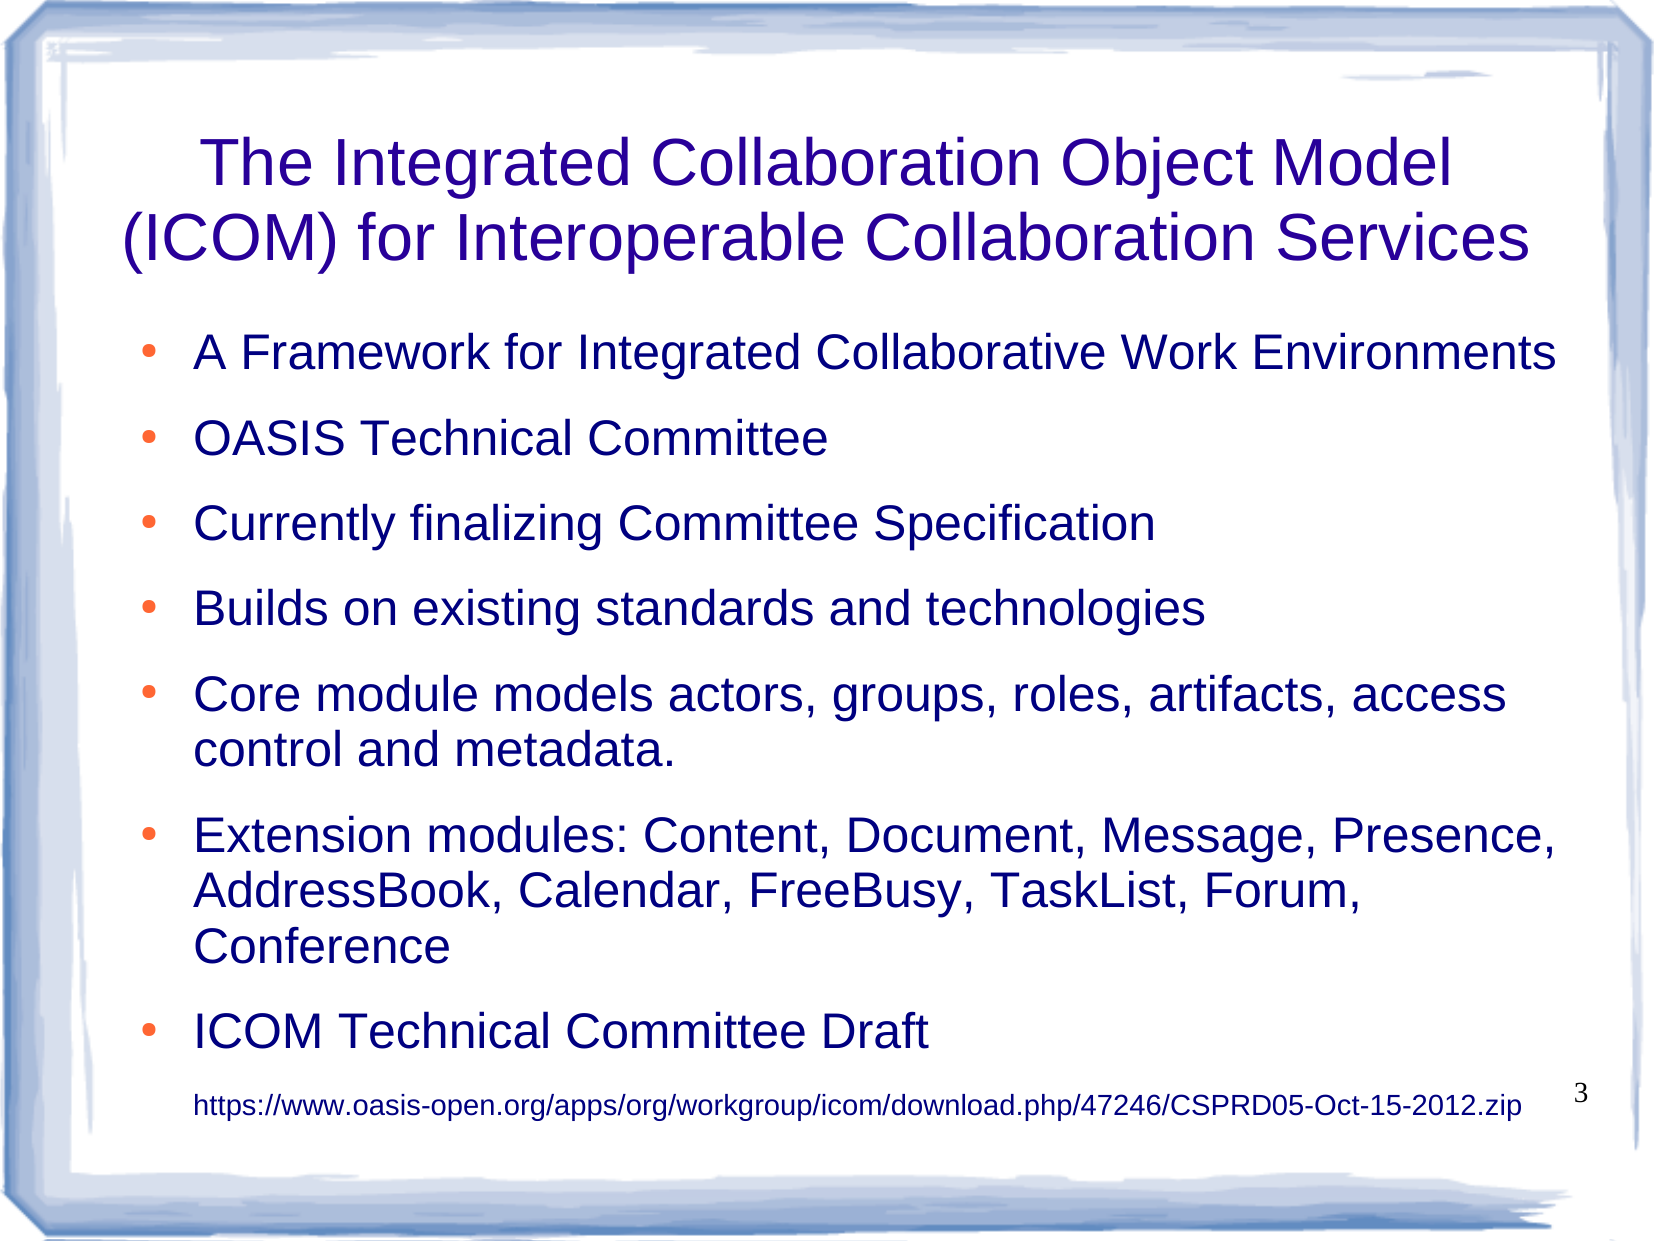

# The Integrated Collaboration Object Model (ICOM) for Interoperable Collaboration Services
A Framework for Integrated Collaborative Work Environments
OASIS Technical Committee
Currently finalizing Committee Specification
Builds on existing standards and technologies
Core module models actors, groups, roles, artifacts, access control and metadata.
Extension modules: Content, Document, Message, Presence, AddressBook, Calendar, FreeBusy, TaskList, Forum, Conference
ICOM Technical Committee Draft
https://www.oasis-open.org/apps/org/workgroup/icom/download.php/47246/CSPRD05-Oct-15-2012.zip
3